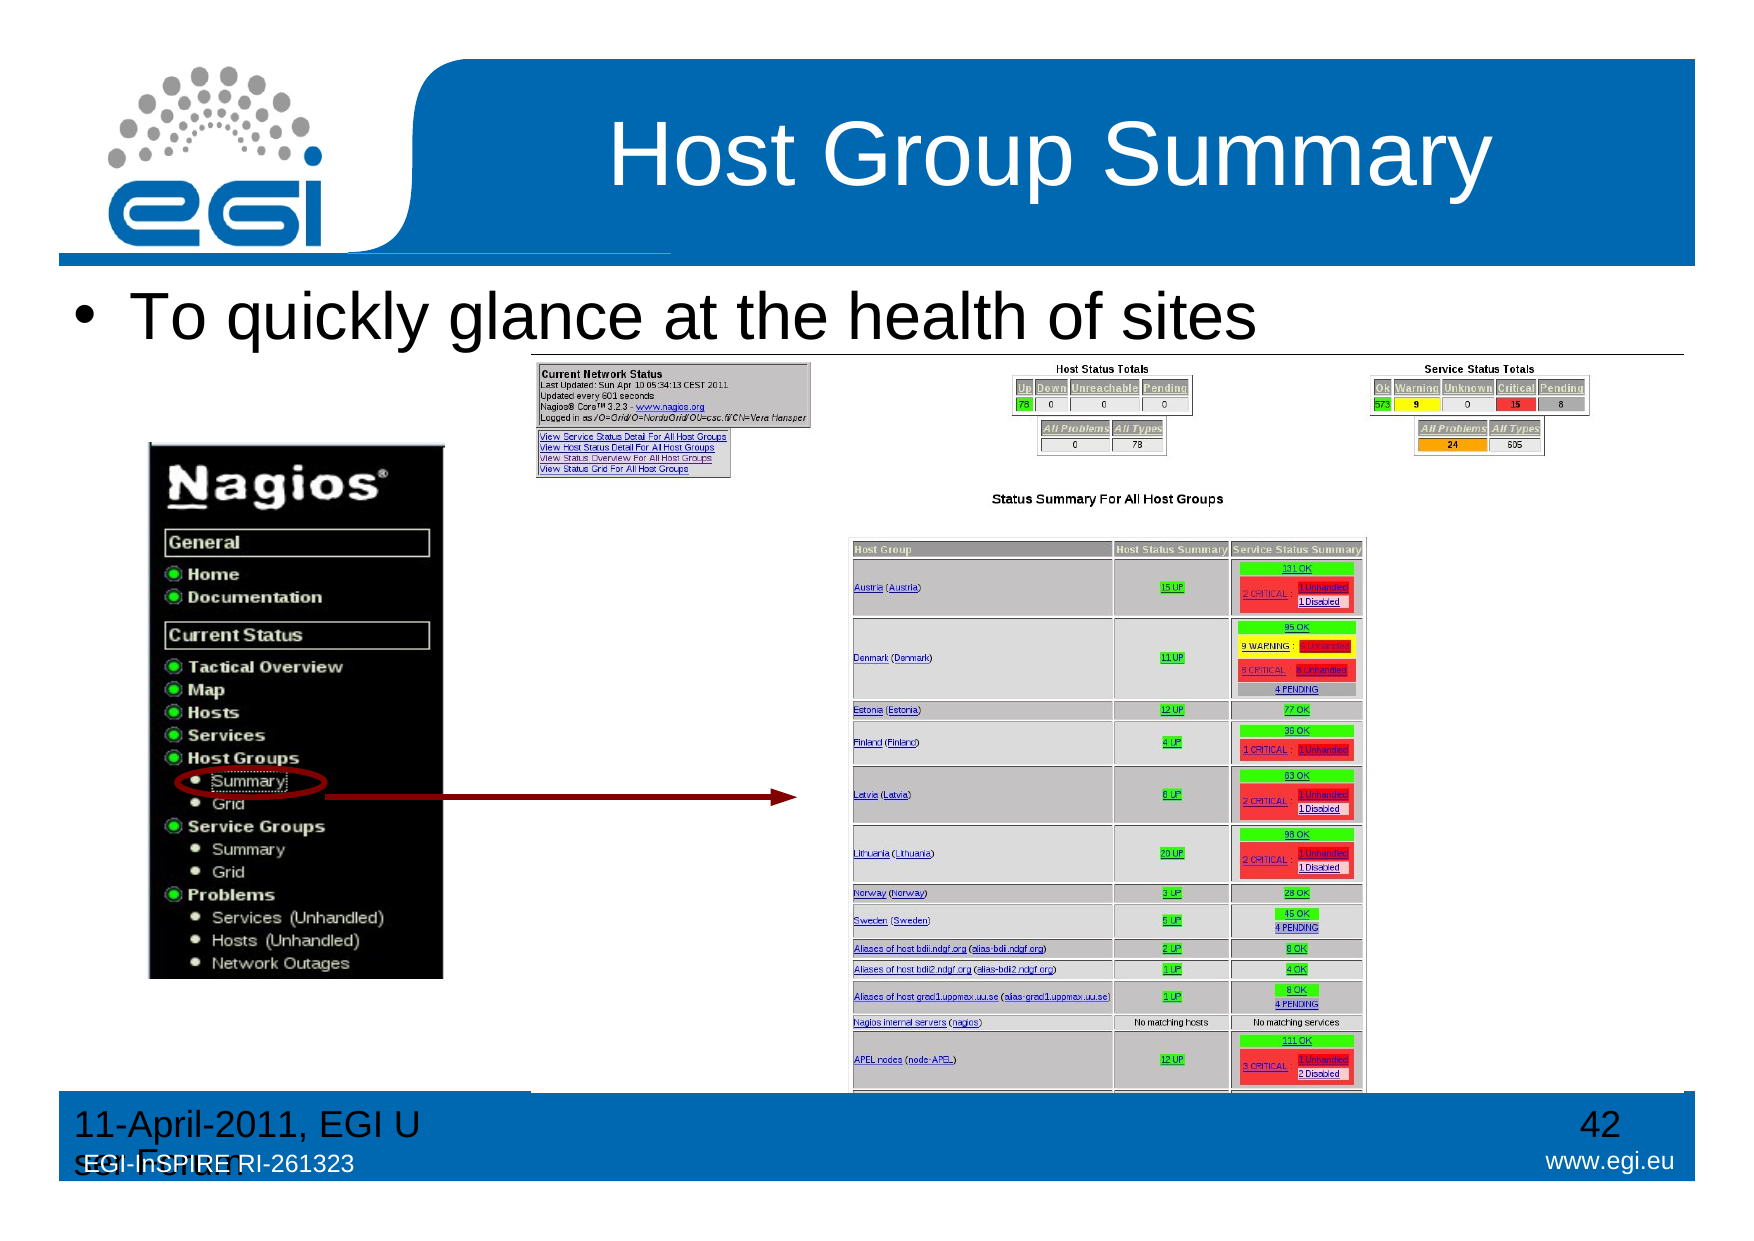

# Host Group Summary
To quickly glance at the health of sites
11-April-2011, EGI User Forum
42
Training Guide